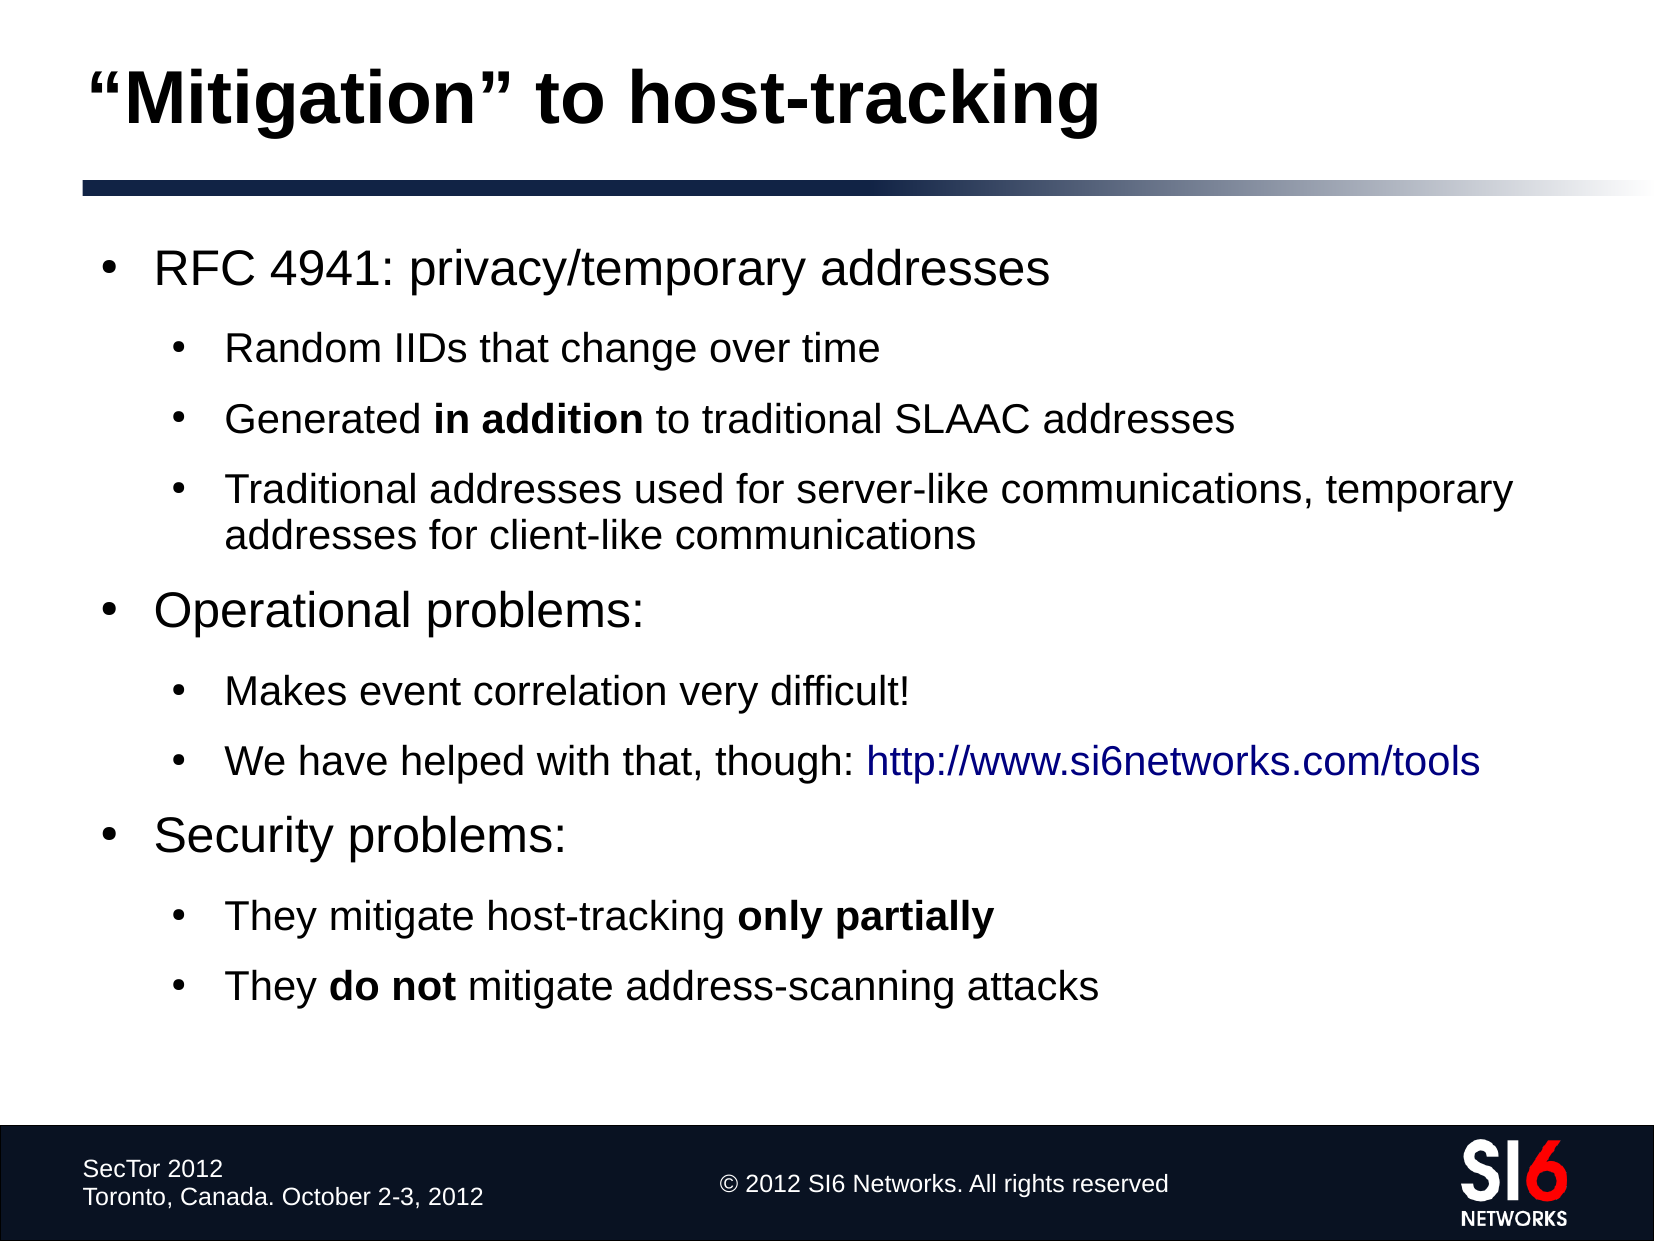

# “Mitigation” to host-tracking
RFC 4941: privacy/temporary addresses
Random IIDs that change over time
Generated in addition to traditional SLAAC addresses
Traditional addresses used for server-like communications, temporary addresses for client-like communications
Operational problems:
Makes event correlation very difficult!
We have helped with that, though: http://www.si6networks.com/tools
Security problems:
They mitigate host-tracking only partially
They do not mitigate address-scanning attacks